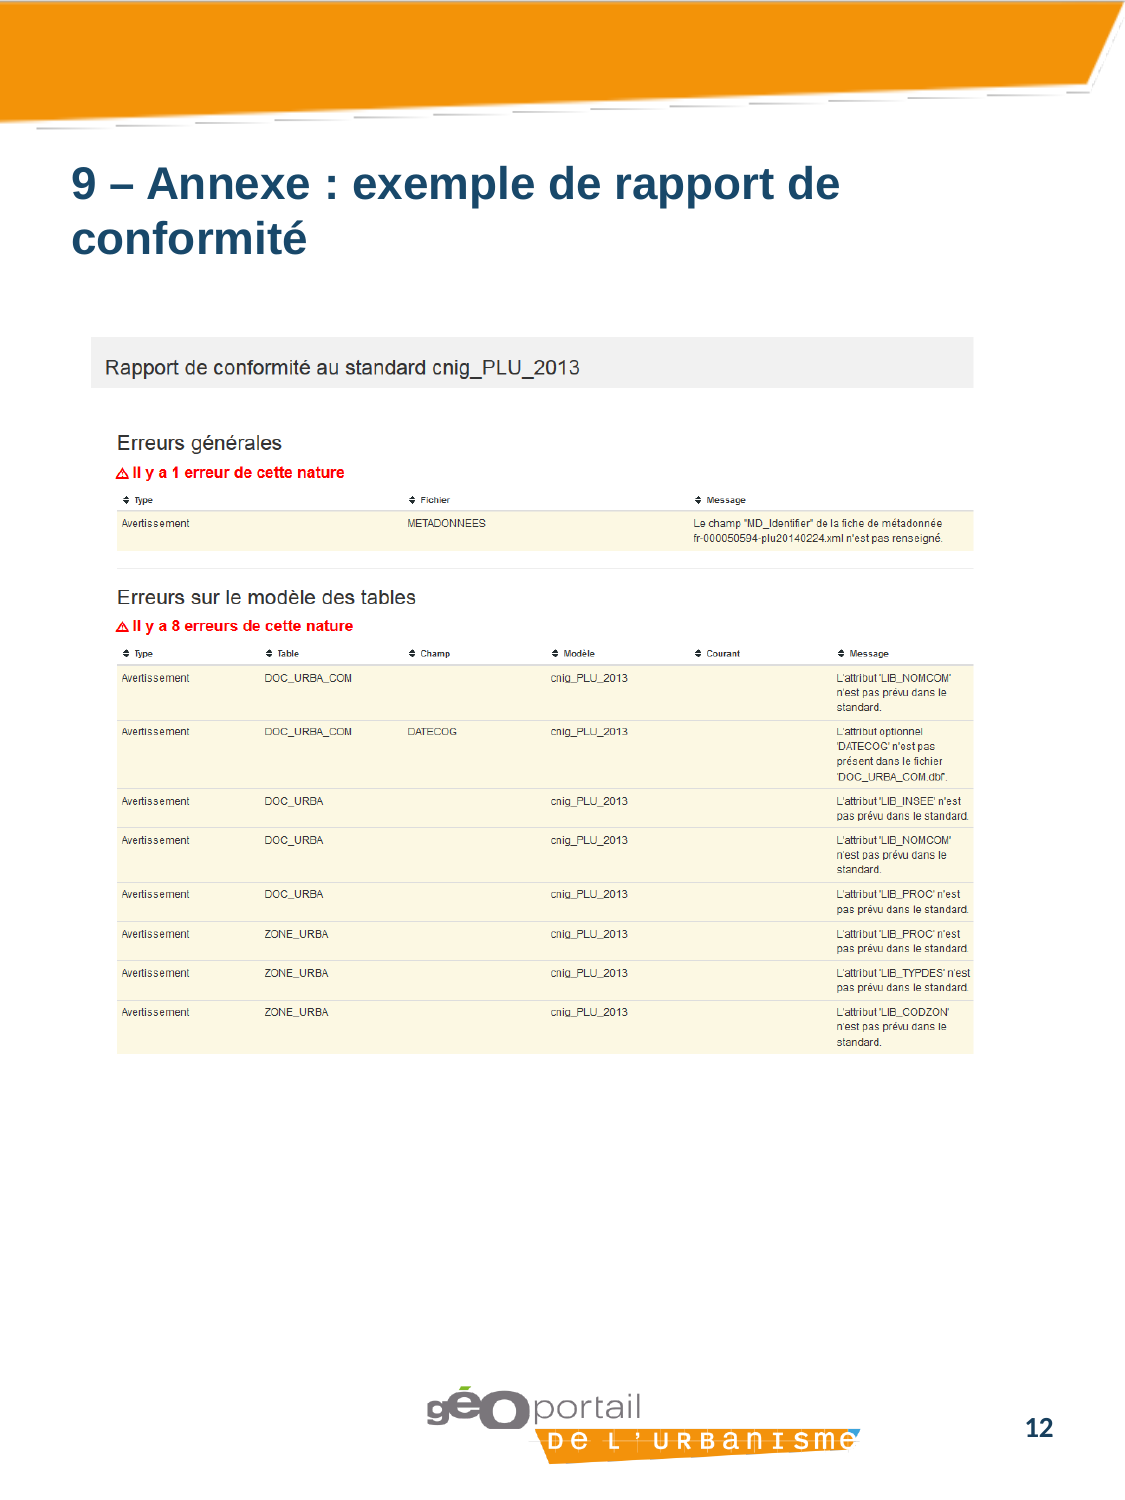

# 9 – Annexe : exemple de rapport de conformité